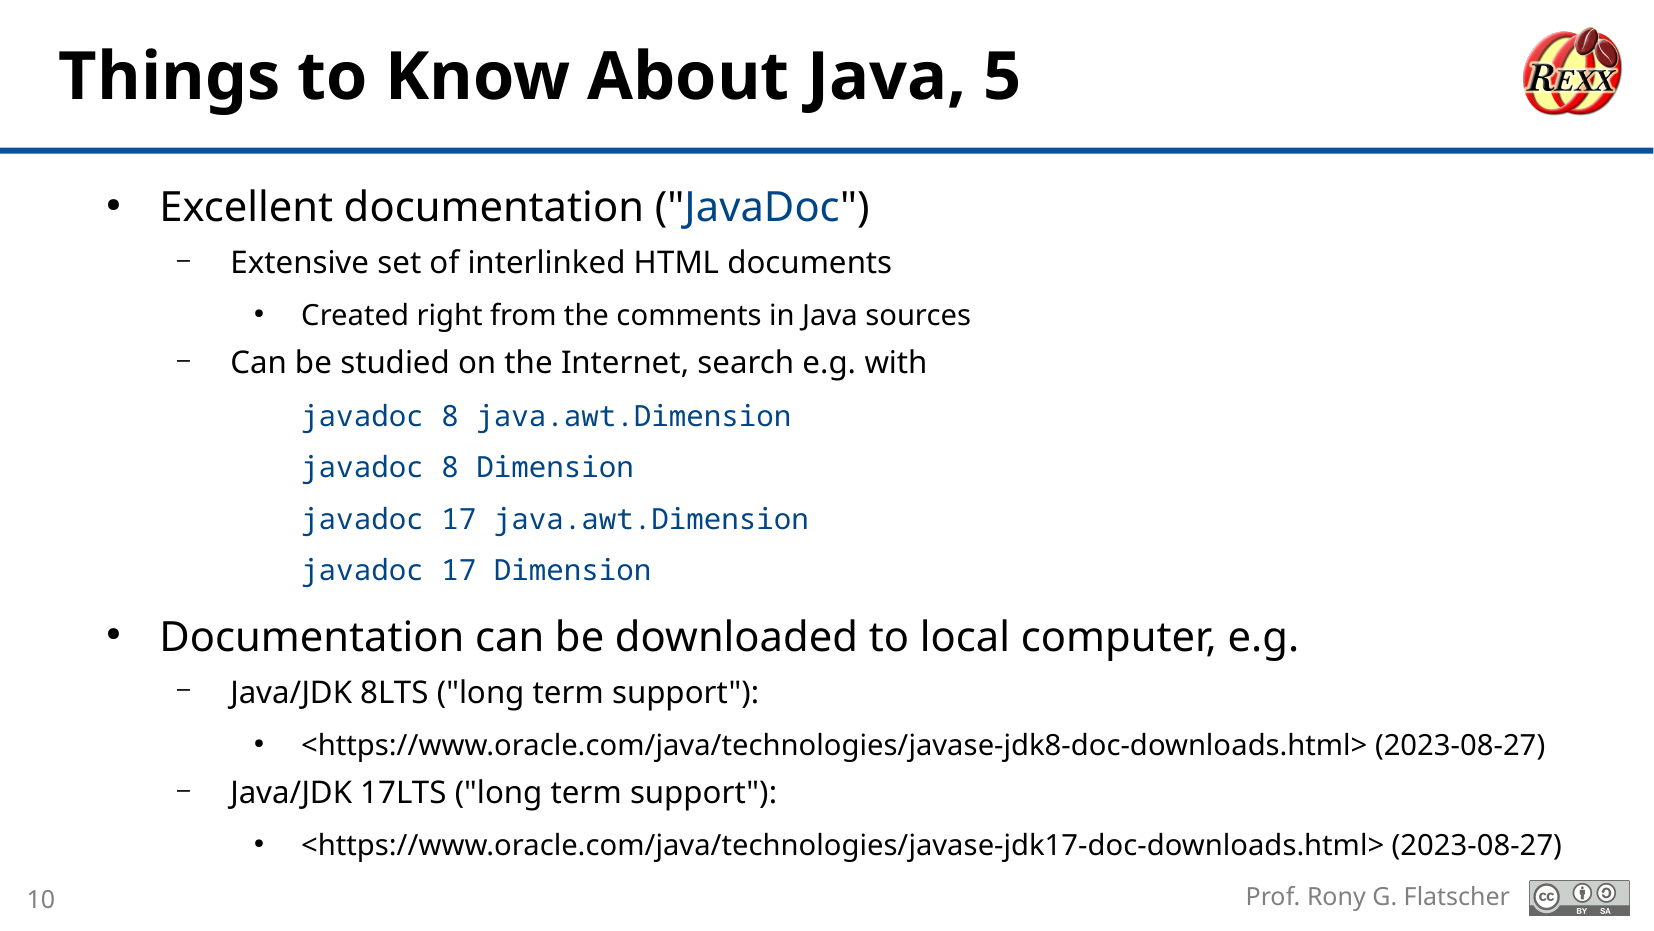

# Things to Know About Java, 5
Excellent documentation ("JavaDoc")
Extensive set of interlinked HTML documents
Created right from the comments in Java sources
Can be studied on the Internet, search e.g. with
javadoc 8 java.awt.Dimension
javadoc 8 Dimension
javadoc 17 java.awt.Dimension
javadoc 17 Dimension
Documentation can be downloaded to local computer, e.g.
Java/JDK 8LTS ("long term support"):
<https://www.oracle.com/java/technologies/javase-jdk8-doc-downloads.html> (2023-08-27)
Java/JDK 17LTS ("long term support"):
<https://www.oracle.com/java/technologies/javase-jdk17-doc-downloads.html> (2023-08-27)